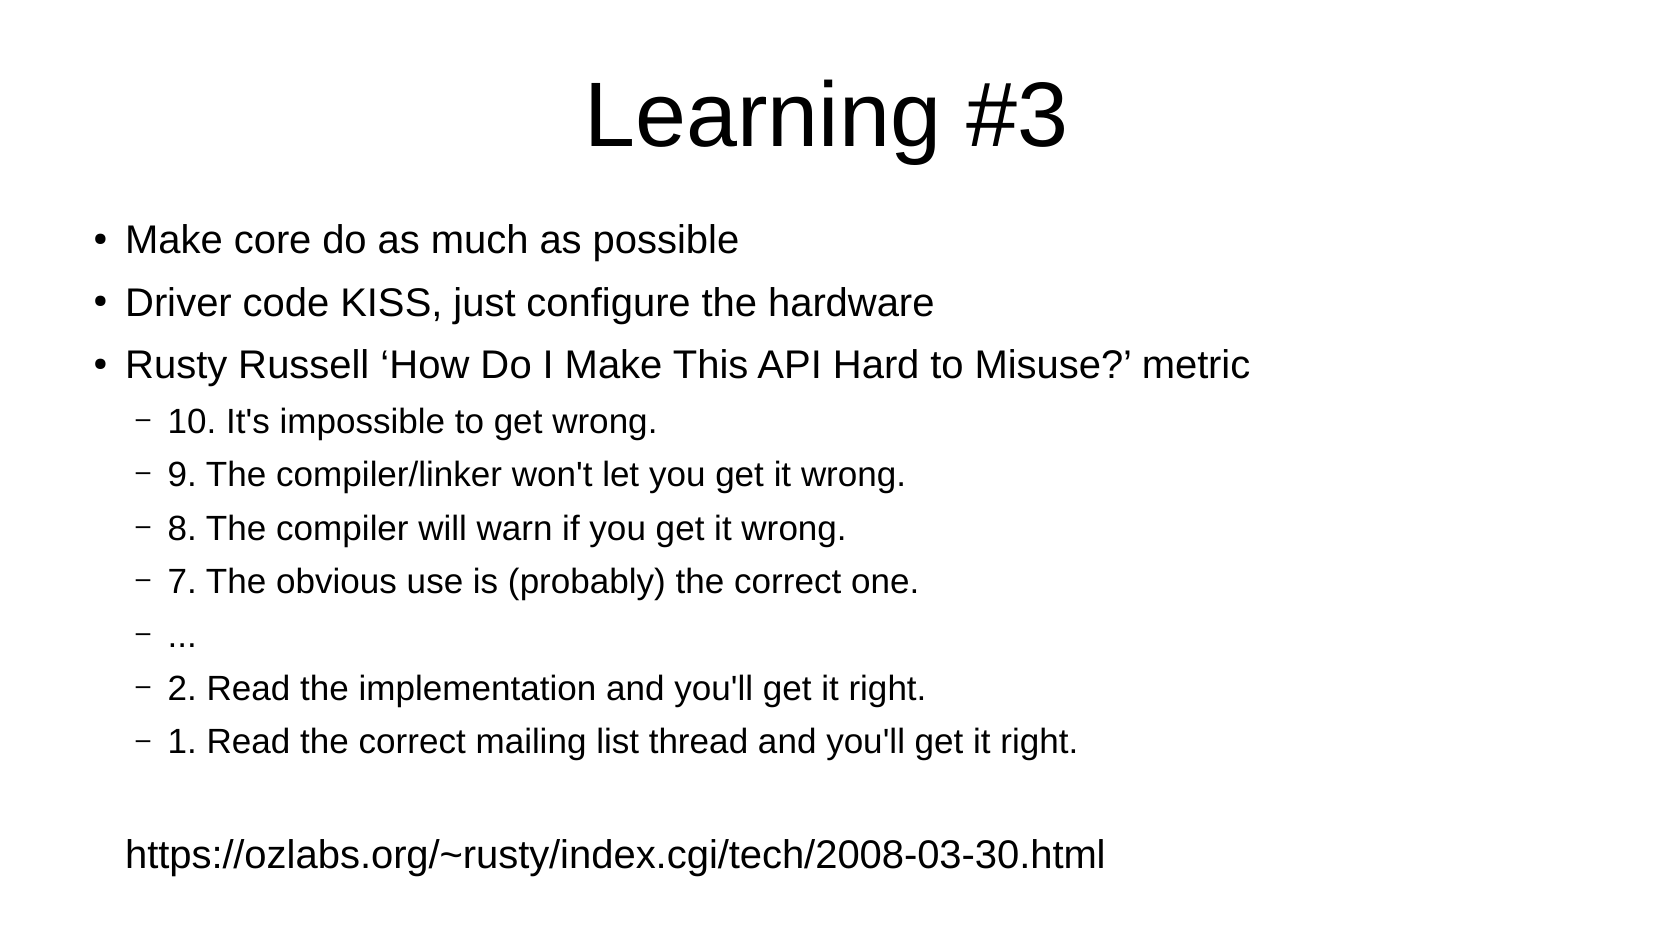

# Learning #3
Make core do as much as possible
Driver code KISS, just configure the hardware
Rusty Russell ‘How Do I Make This API Hard to Misuse?’ metric
10. It's impossible to get wrong.
9. The compiler/linker won't let you get it wrong.
8. The compiler will warn if you get it wrong.
7. The obvious use is (probably) the correct one.
...
2. Read the implementation and you'll get it right.
1. Read the correct mailing list thread and you'll get it right.
https://ozlabs.org/~rusty/index.cgi/tech/2008-03-30.html